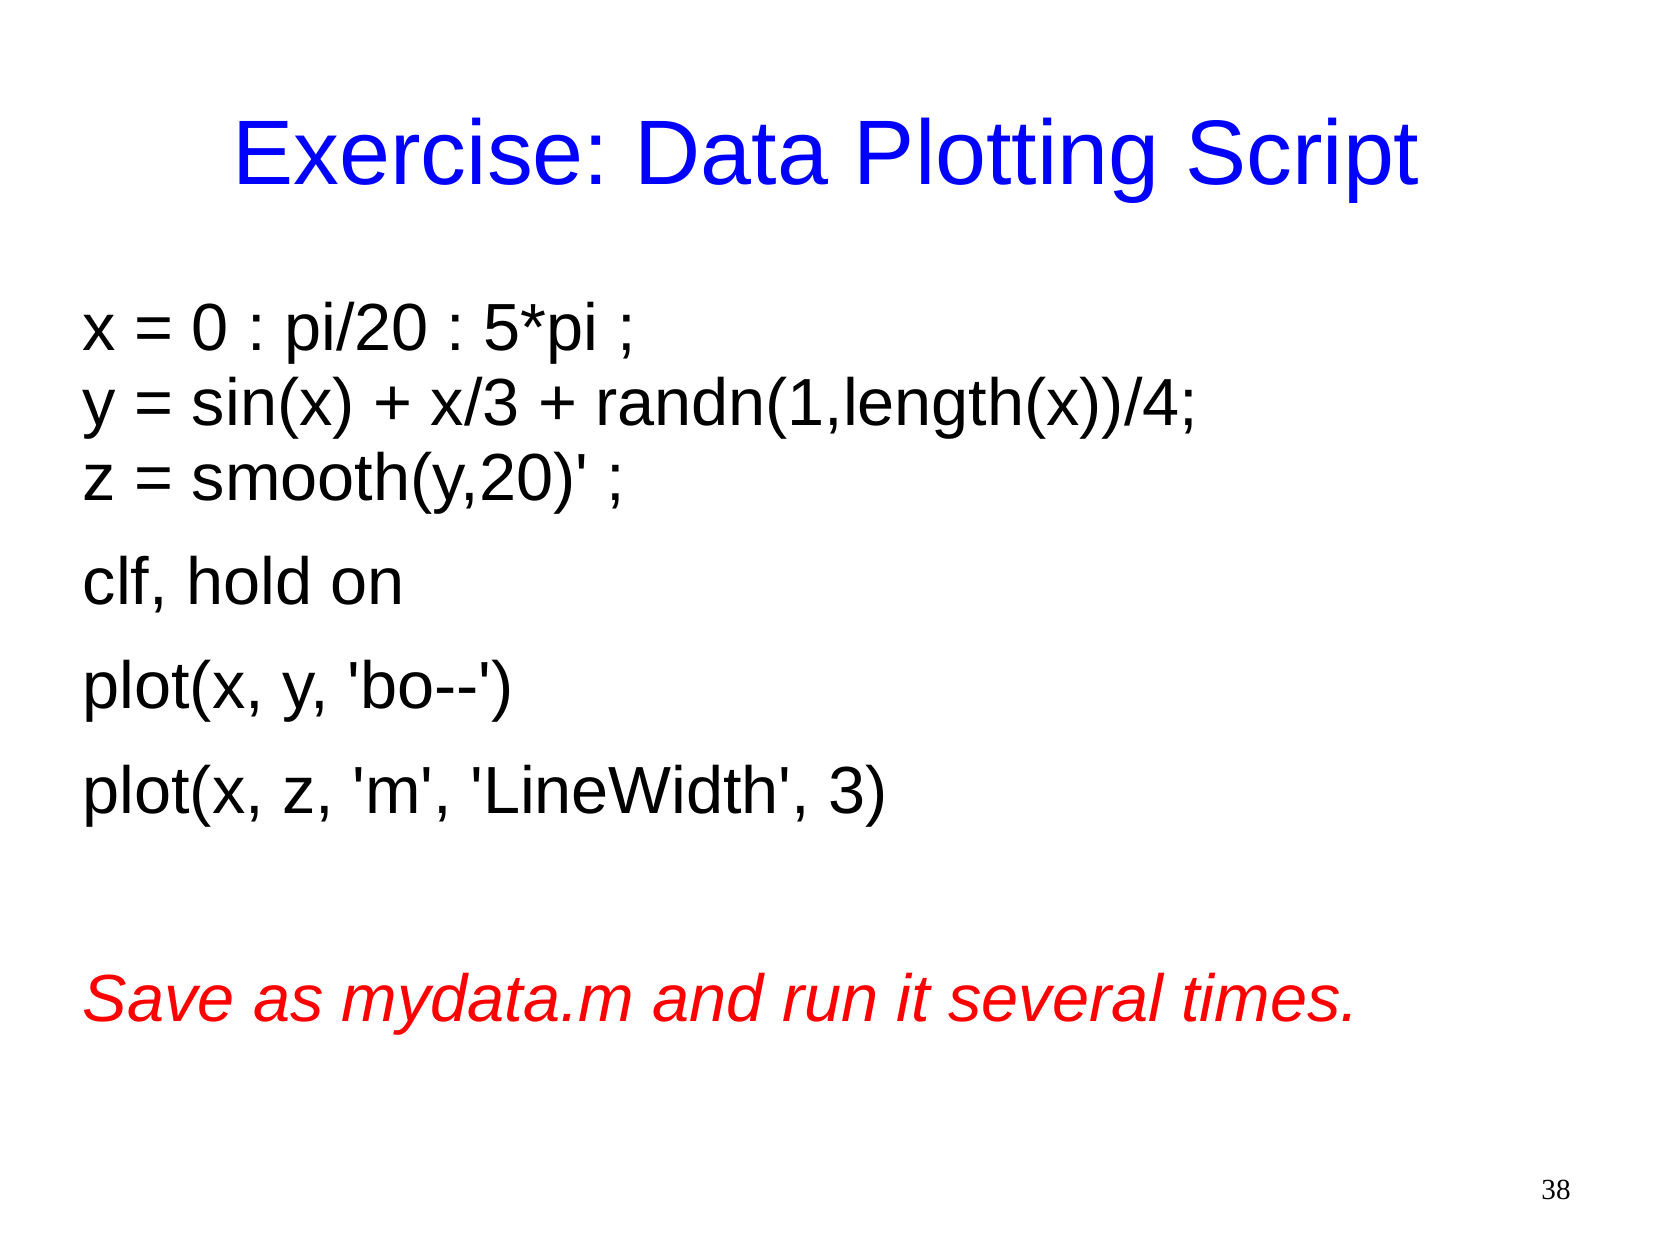

# Exercise: Data Plotting Script
x = 0 : pi/20 : 5*pi ;
y = sin(x) + x/3 + randn(1,length(x))/4;
z = smooth(y,20)' ;
clf, hold on
plot(x, y, 'bo--')
plot(x, z, 'm', 'LineWidth', 3)
Save as mydata.m and run it several times.
38